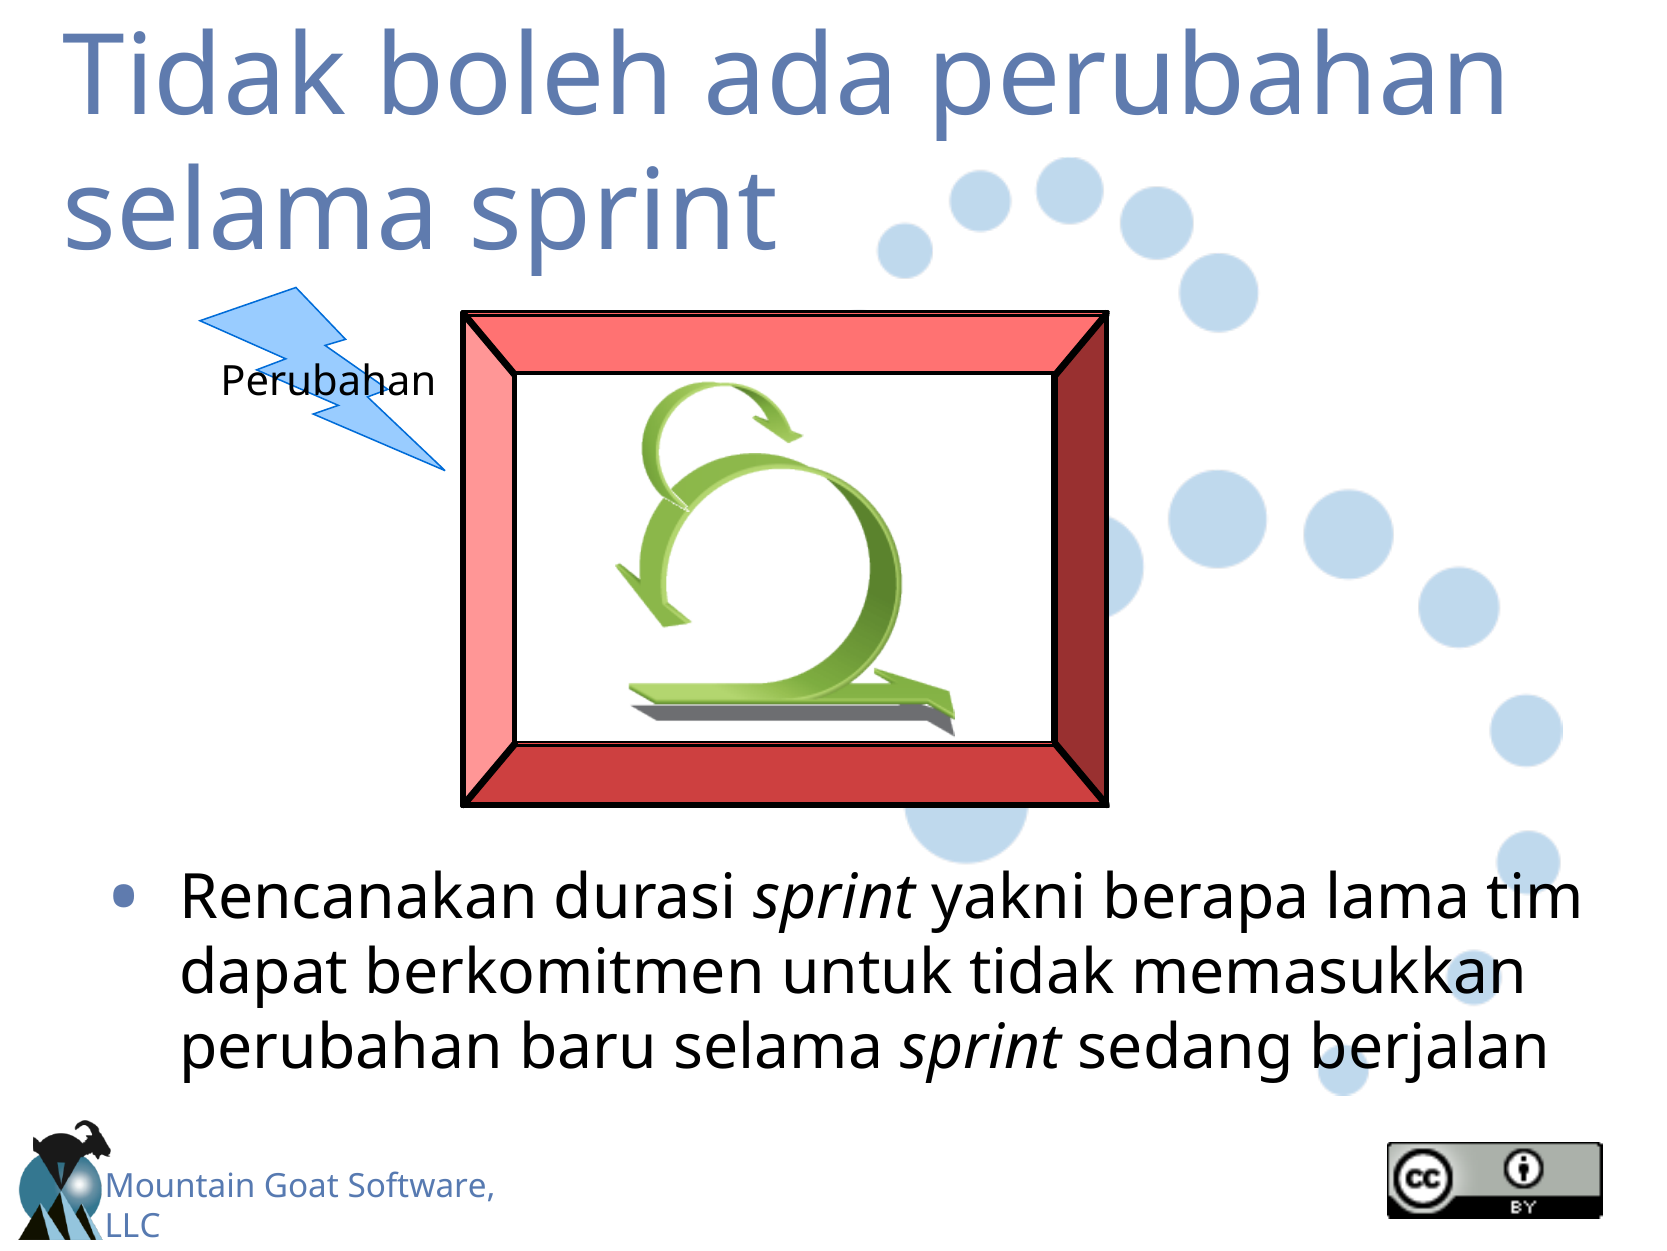

# Tidak boleh ada perubahan selama sprint
Perubahan
Rencanakan durasi sprint yakni berapa lama tim dapat berkomitmen untuk tidak memasukkan perubahan baru selama sprint sedang berjalan